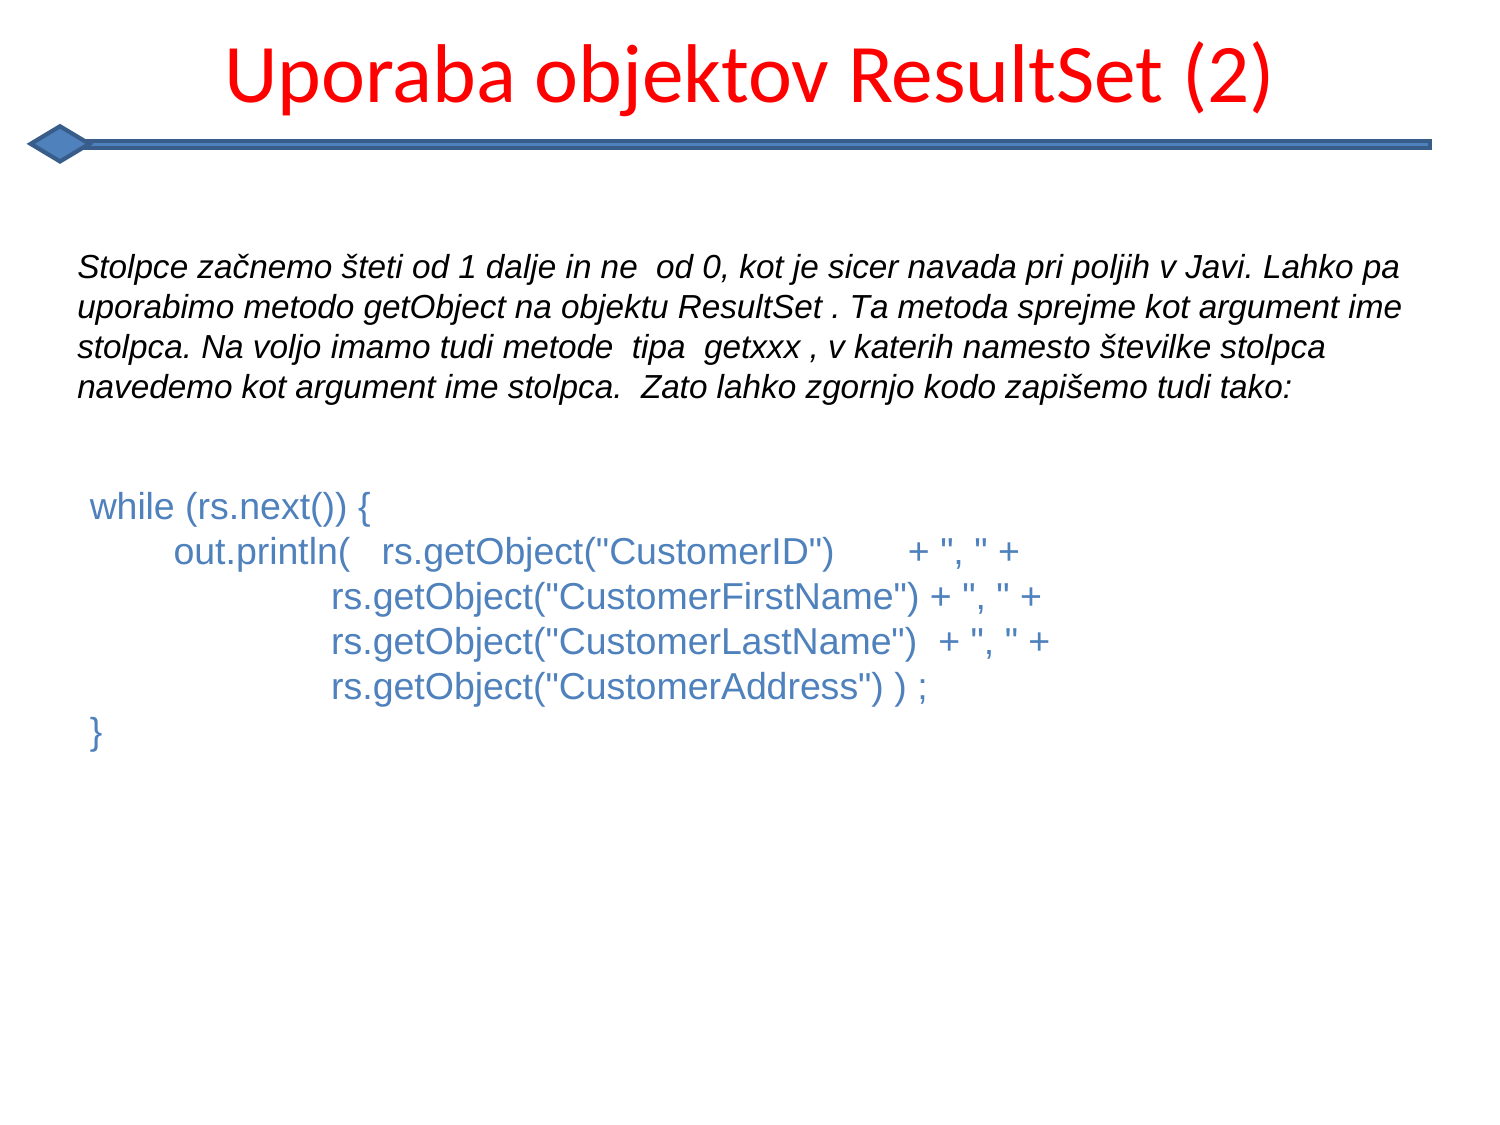

# Uporaba objektov ResultSet (2)
Stolpce začnemo šteti od 1 dalje in ne  od 0, kot je sicer navada pri poljih v Javi. Lahko pa uporabimo metodo getObject na objektu ResultSet . Ta metoda sprejme kot argument ime stolpca. Na voljo imamo tudi metode  tipa  getxxx , v katerih namesto številke stolpca navedemo kot argument ime stolpca.  Zato lahko zgornjo kodo zapišemo tudi tako:
while (rs.next()) {
 out.println( rs.getObject("CustomerID") + ", " +
 rs.getObject("CustomerFirstName") + ", " +
 rs.getObject("CustomerLastName") + ", " +
 rs.getObject("CustomerAddress") ) ;
}